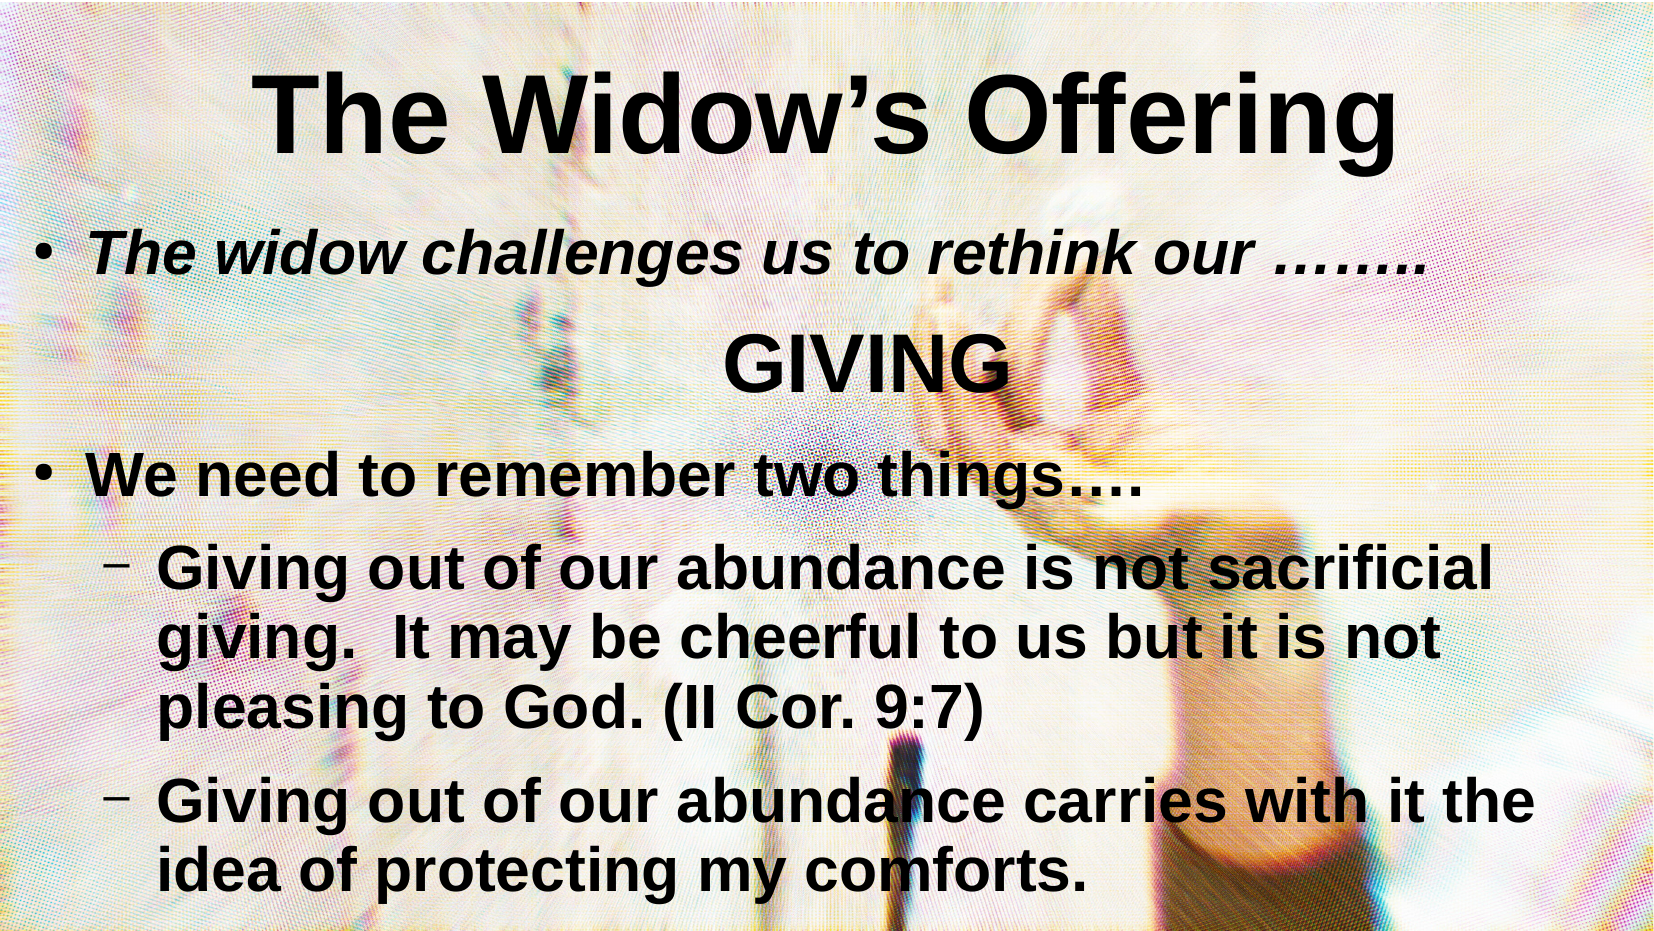

# The Widow’s Offering
The widow challenges us to rethink our ……..
GIVING
We need to remember two things….
Giving out of our abundance is not sacrificial giving. It may be cheerful to us but it is not pleasing to God. (II Cor. 9:7)
Giving out of our abundance carries with it the idea of protecting my comforts.